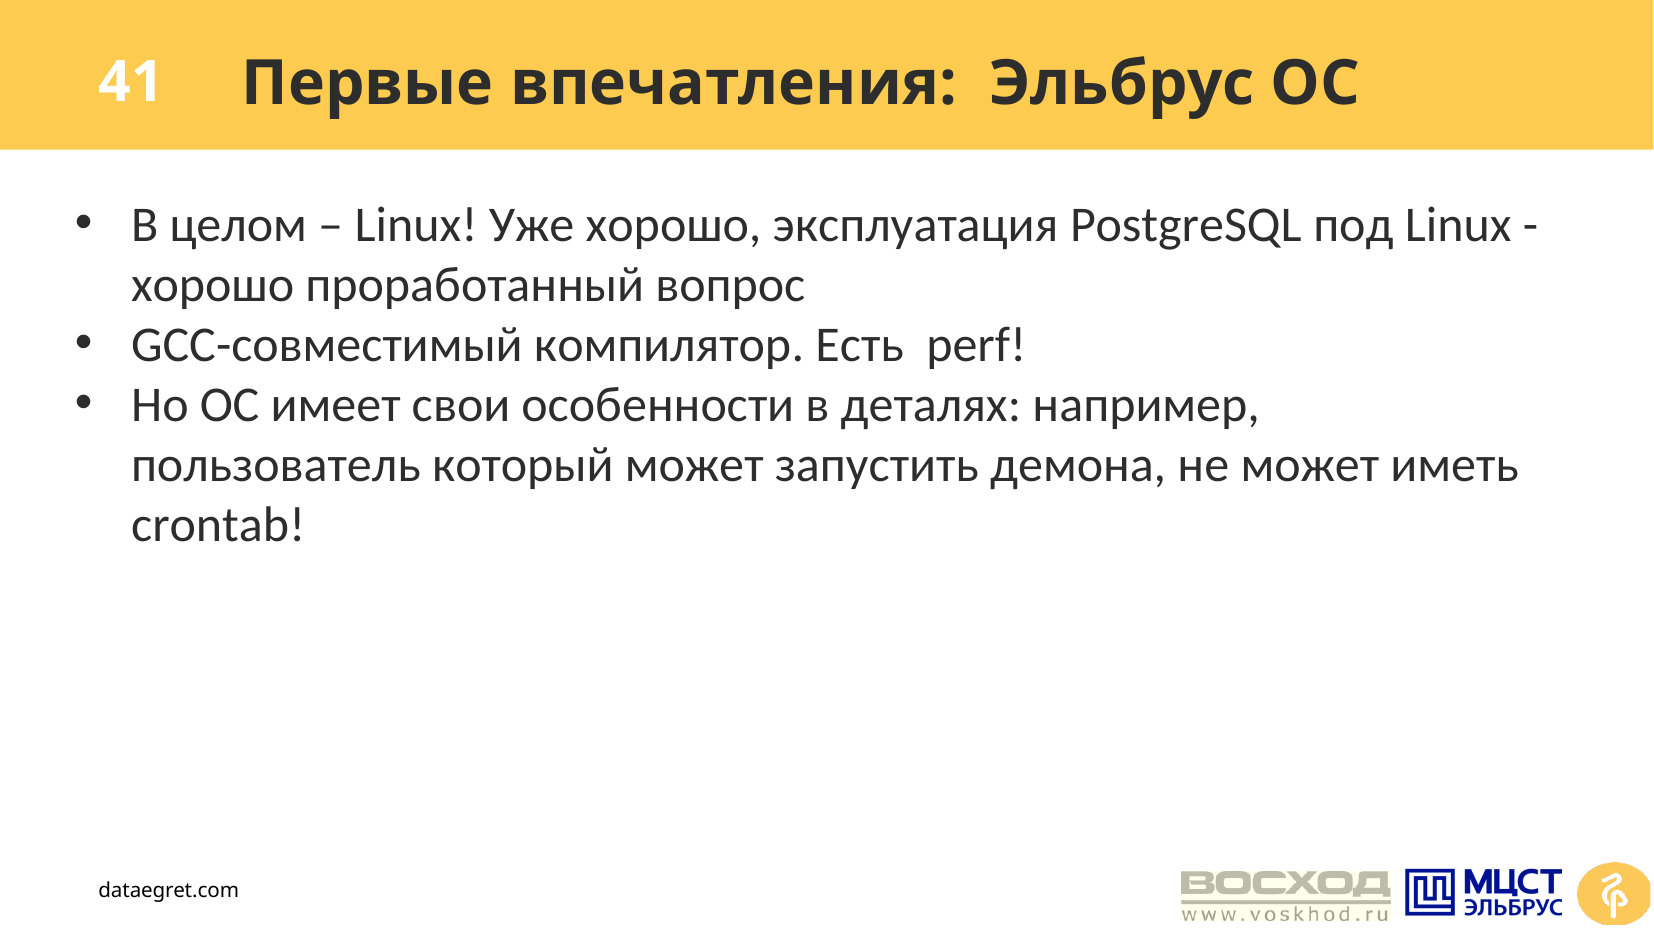

41
Первые впечатления: Эльбрус ОС
В целом – Linux! Уже хорошо, эксплуатация PostgreSQL под Linux - хорошо проработанный вопрос
GCC-совместимый компилятор. Есть perf!
Но ОС имеет свои особенности в деталях: например, пользователь который может запустить демона, не может иметь crontab!
# dataegret.com